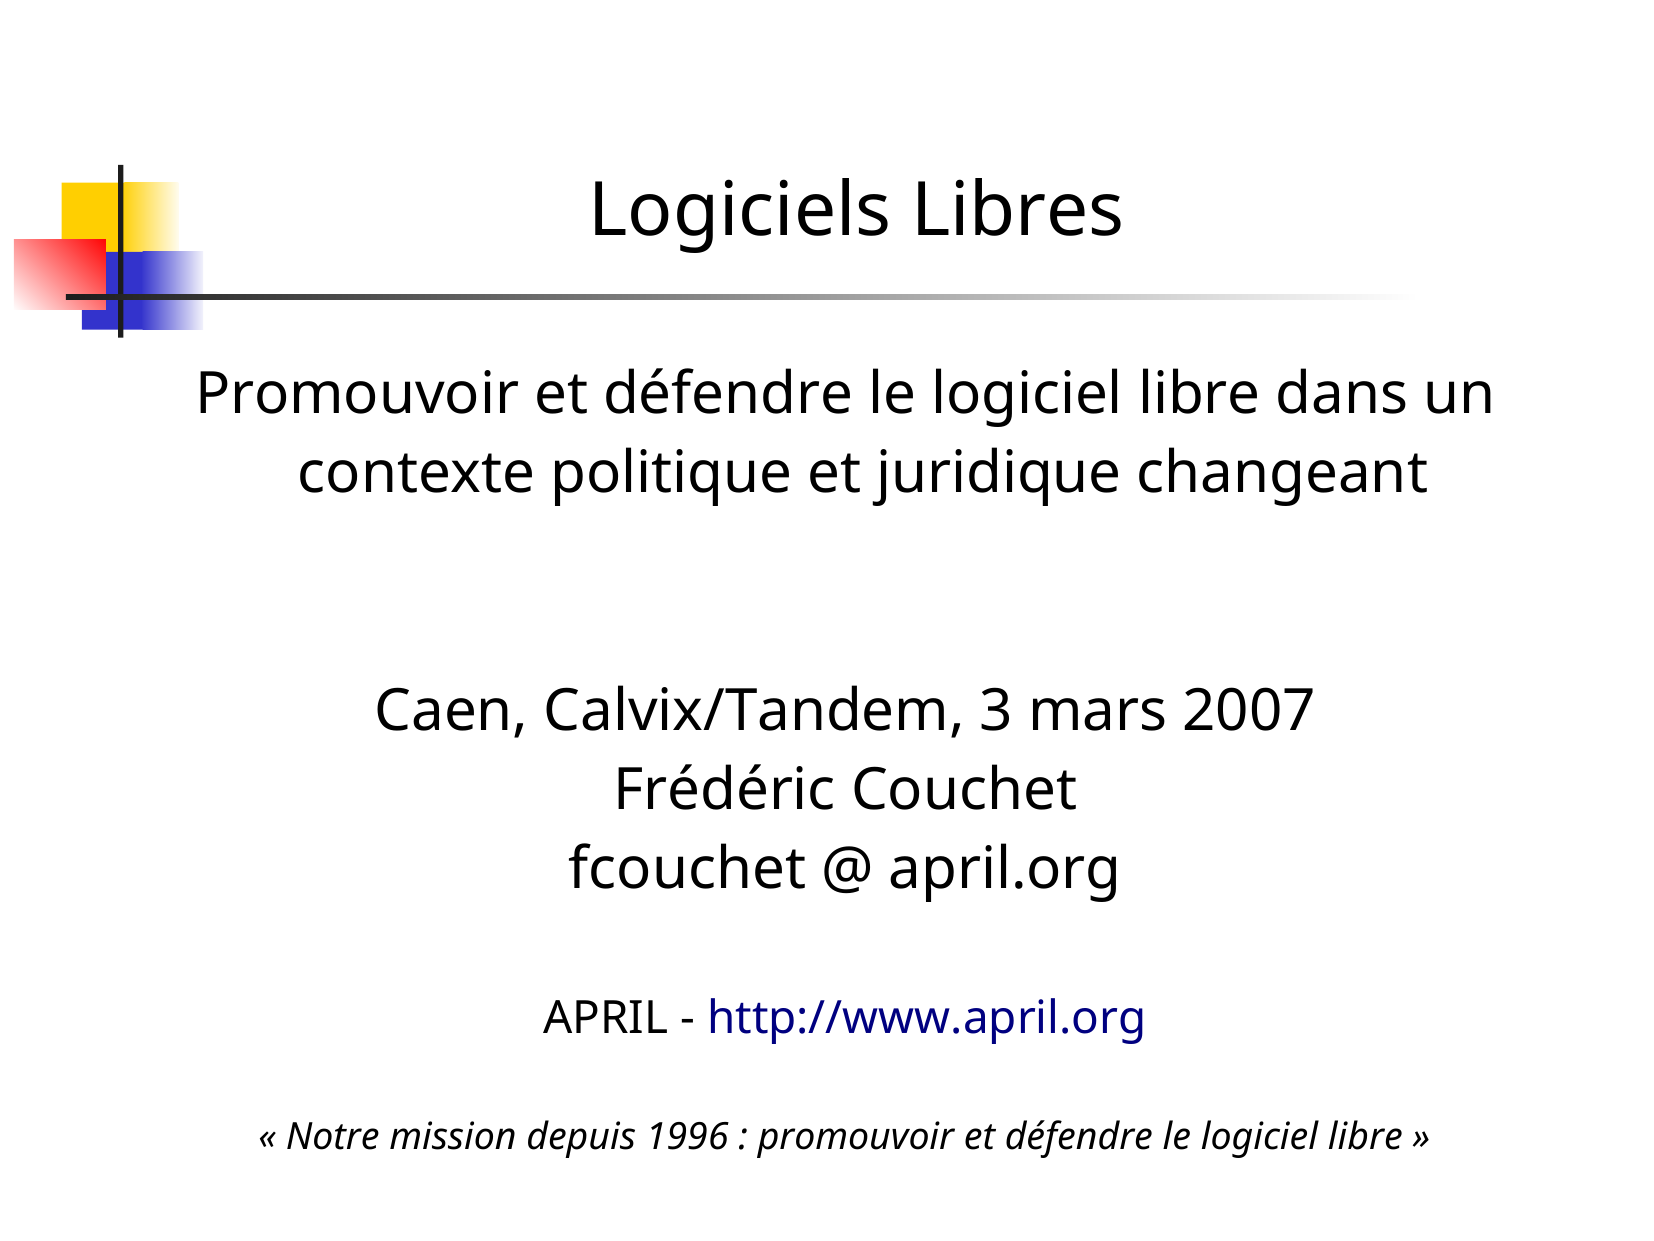

# Logiciels Libres
Promouvoir et défendre le logiciel libre dans un contexte politique et juridique changeant
Caen, Calvix/Tandem, 3 mars 2007
Frédéric Couchet
fcouchet @ april.org
APRIL - http://www.april.org
« Notre mission depuis 1996 : promouvoir et défendre le logiciel libre »